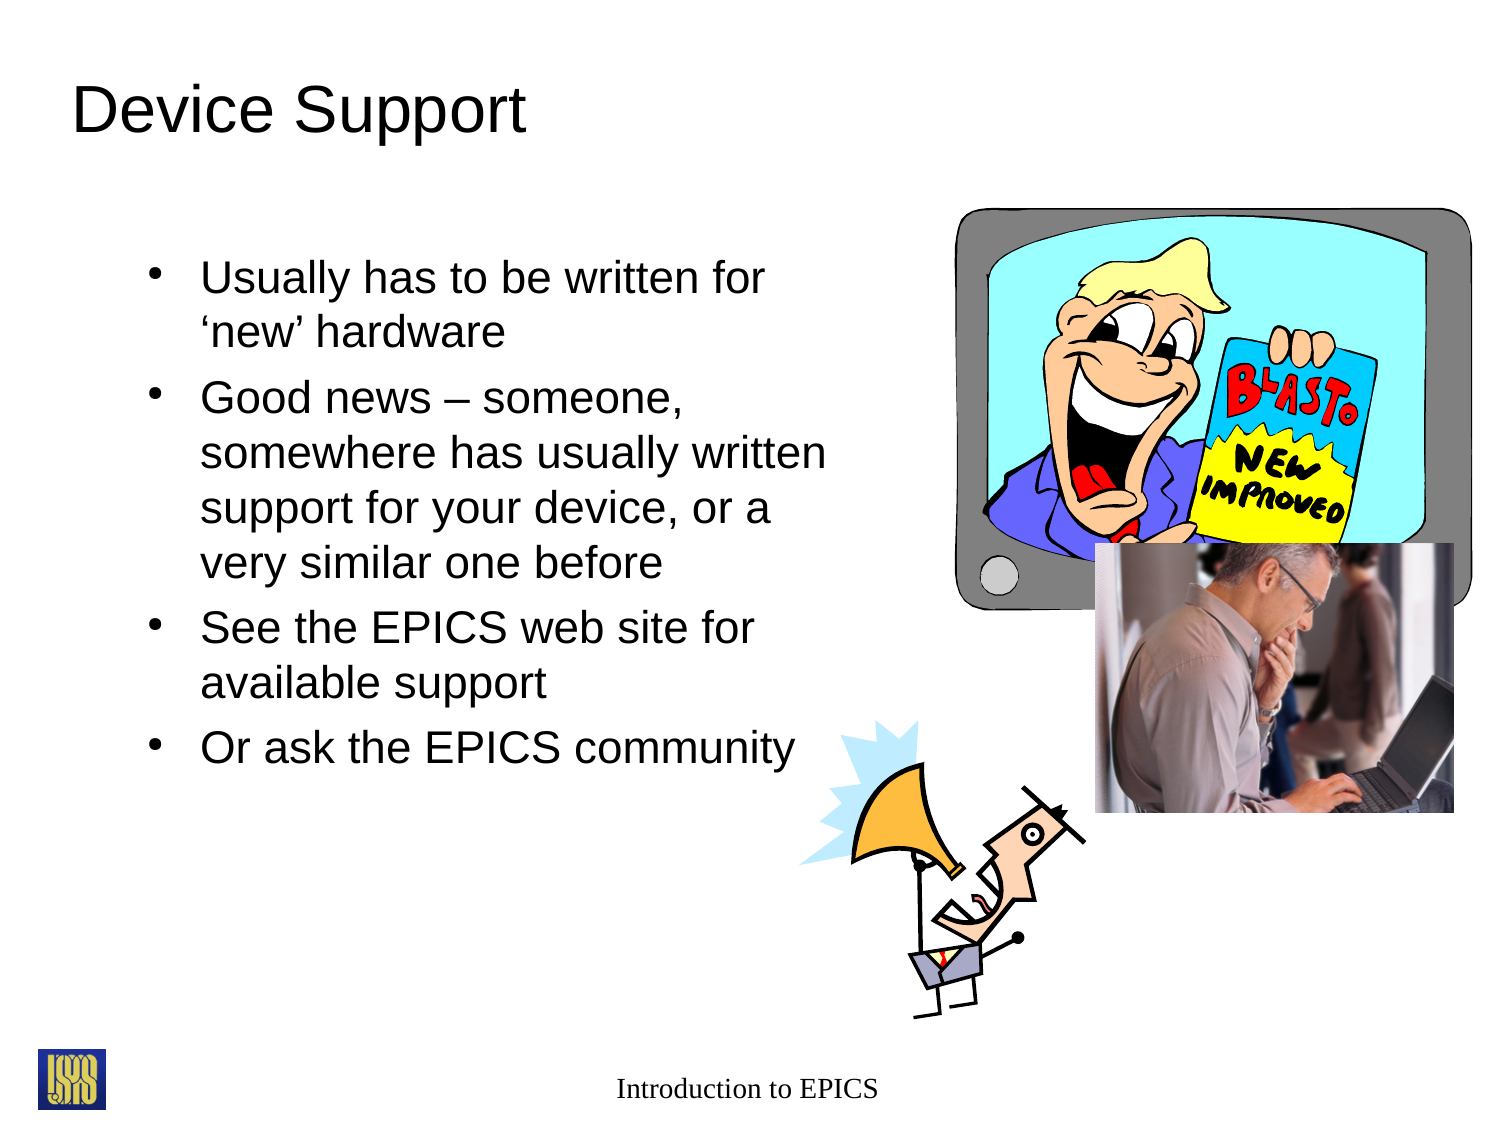

# Device Support
Usually has to be written for ‘new’ hardware
Good news – someone, somewhere has usually written support for your device, or a very similar one before
See the EPICS web site for available support
Or ask the EPICS community
[Your Presentation Title]